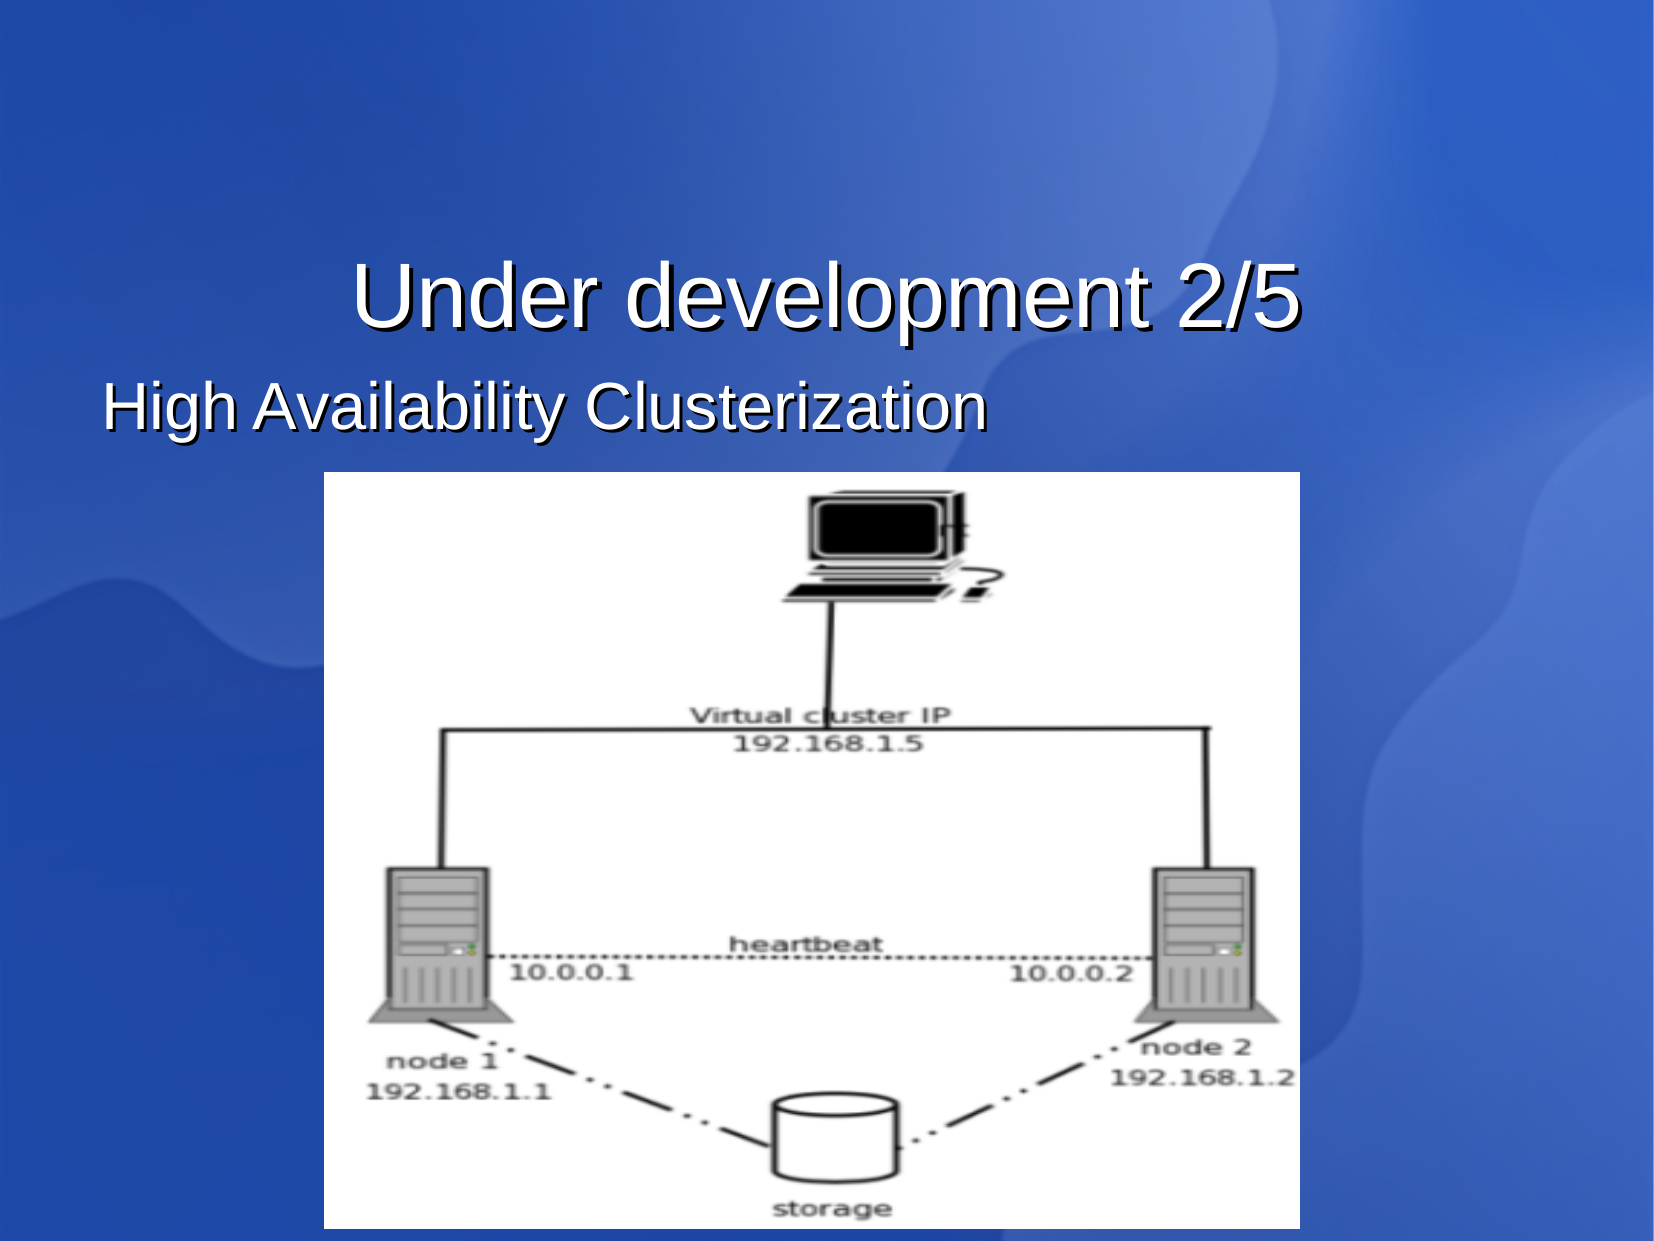

# Under development 2/5
 High Availability Clusterization